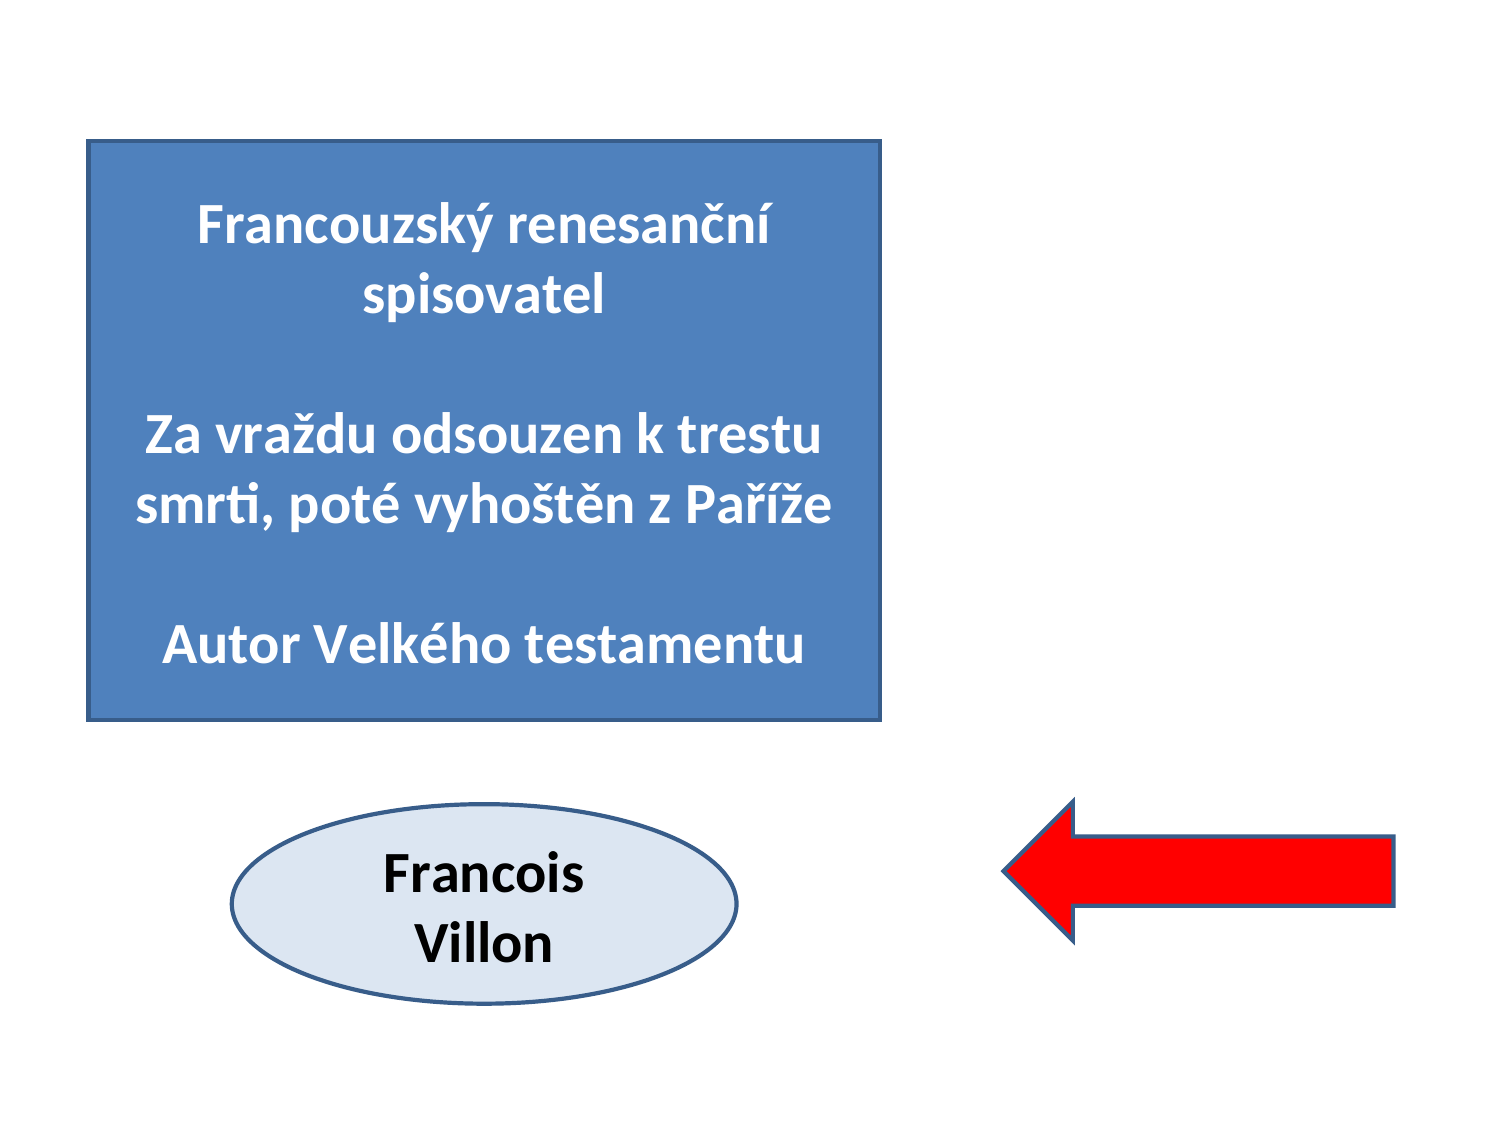

Francouzský renesanční spisovatel
Za vraždu odsouzen k trestu smrti, poté vyhoštěn z Paříže
Autor Velkého testamentu
Francois Villon